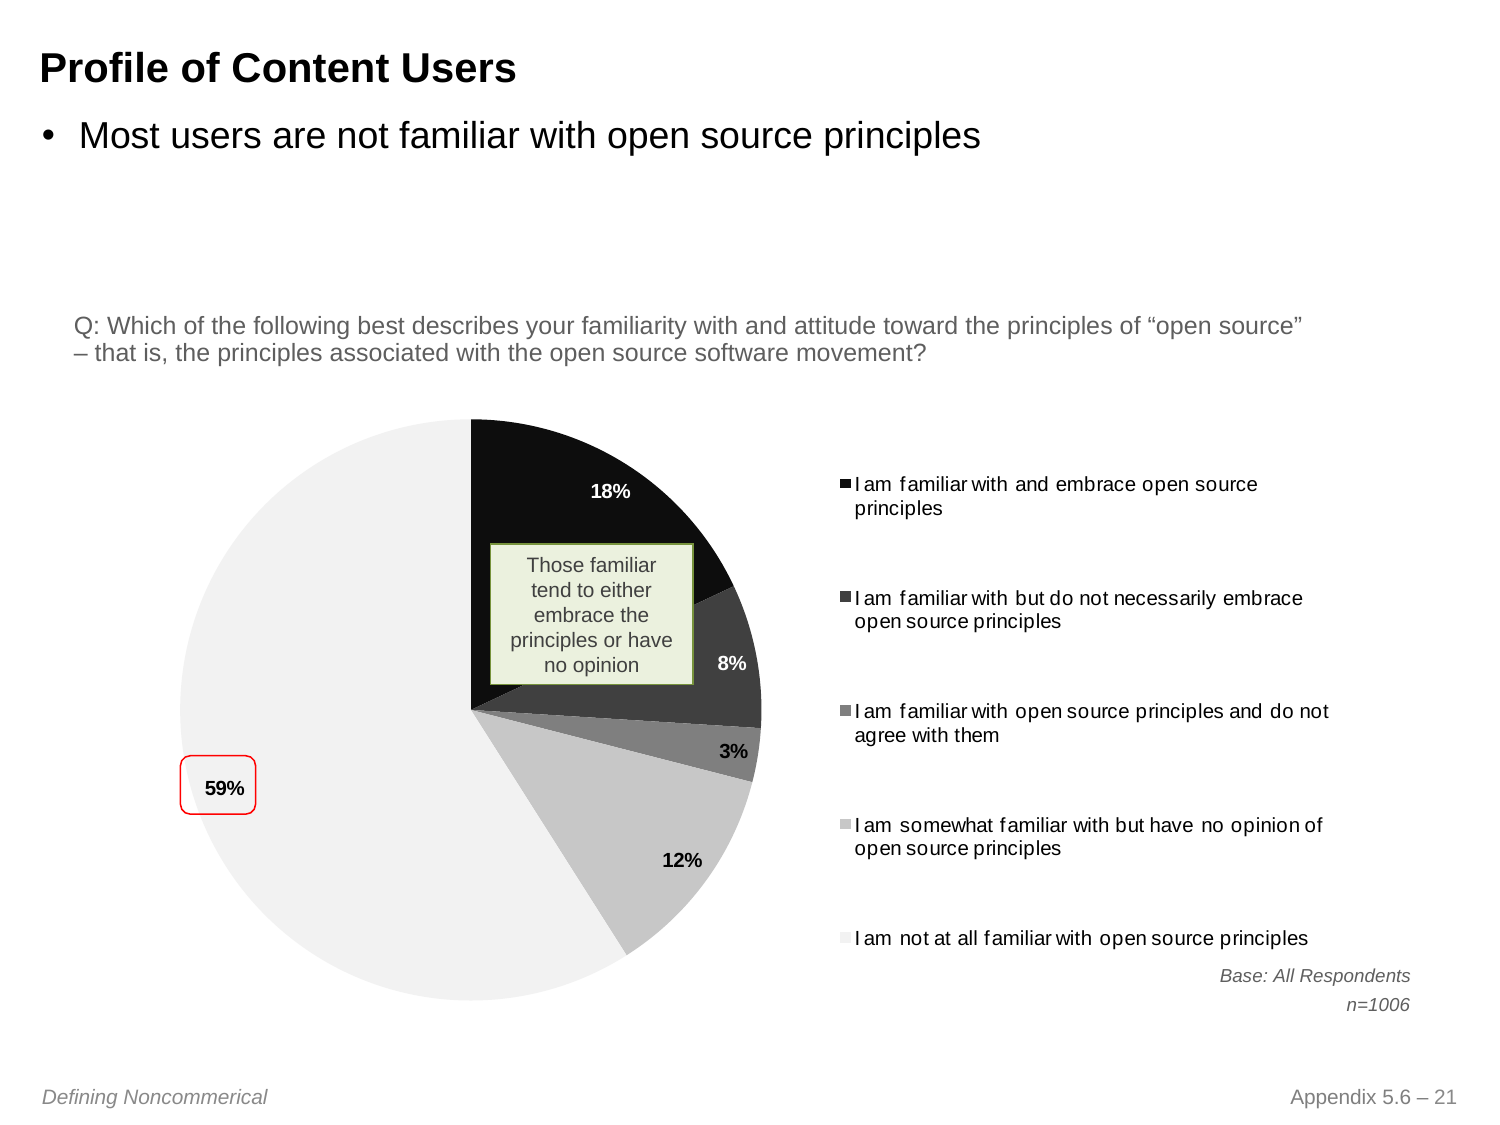

Profile of Content Users
Most users are not familiar with open source principles
Q: Which of the following best describes your familiarity with and attitude toward the principles of “open source” – that is, the principles associated with the open source software movement?
Those familiar tend to either embrace the principles or have no opinion
Base: All Respondents
n=1006
Defining Noncommerical
Appendix 5.6 –